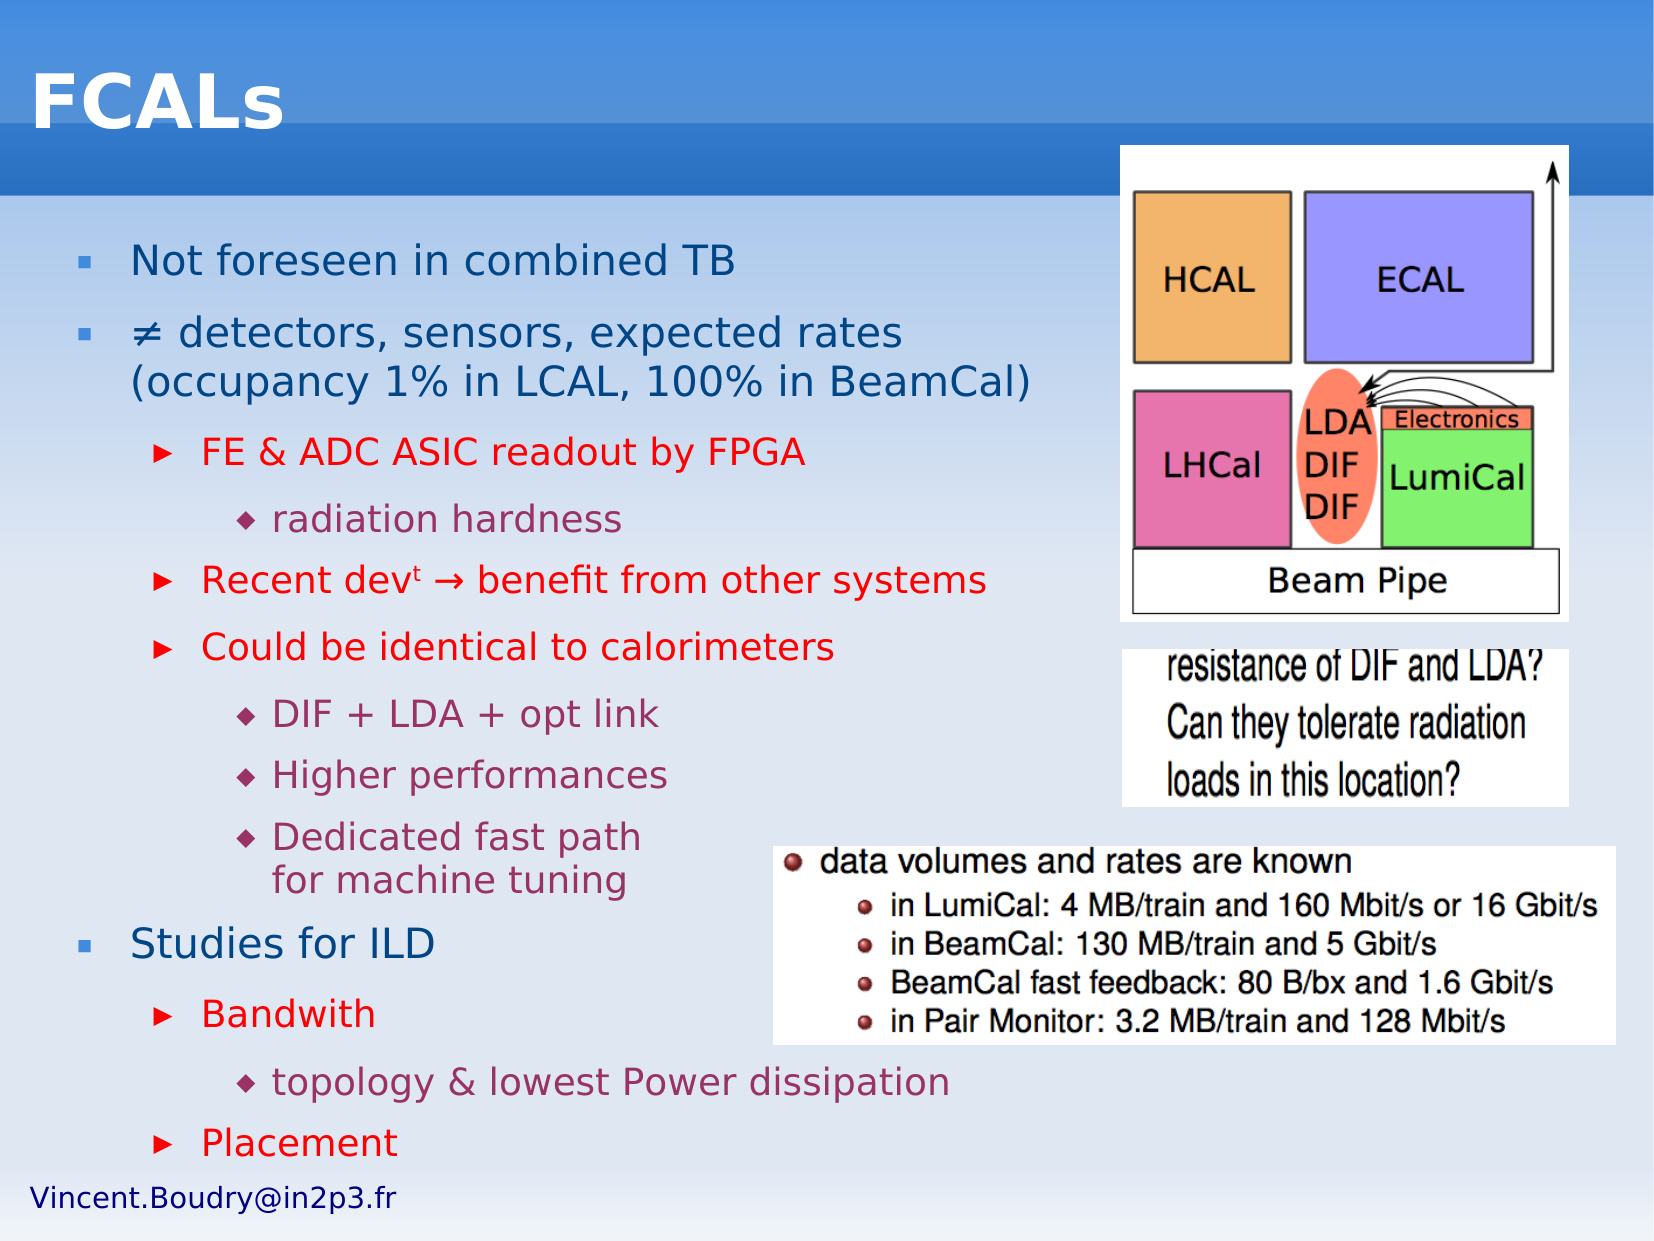

# FCALs
Not foreseen in combined TB
≠ detectors, sensors, expected rates
(occupancy 1% in LCAL, 100% in BeamCal)
FE & ADC ASIC readout by FPGA
radiation hardness
Recent devt → benefit from other systems
Could be identical to calorimeters
DIF + LDA + opt link
Higher performances
Dedicated fast path
for machine tuning
Studies for ILD
Bandwith
topology & lowest Power dissipation
Placement